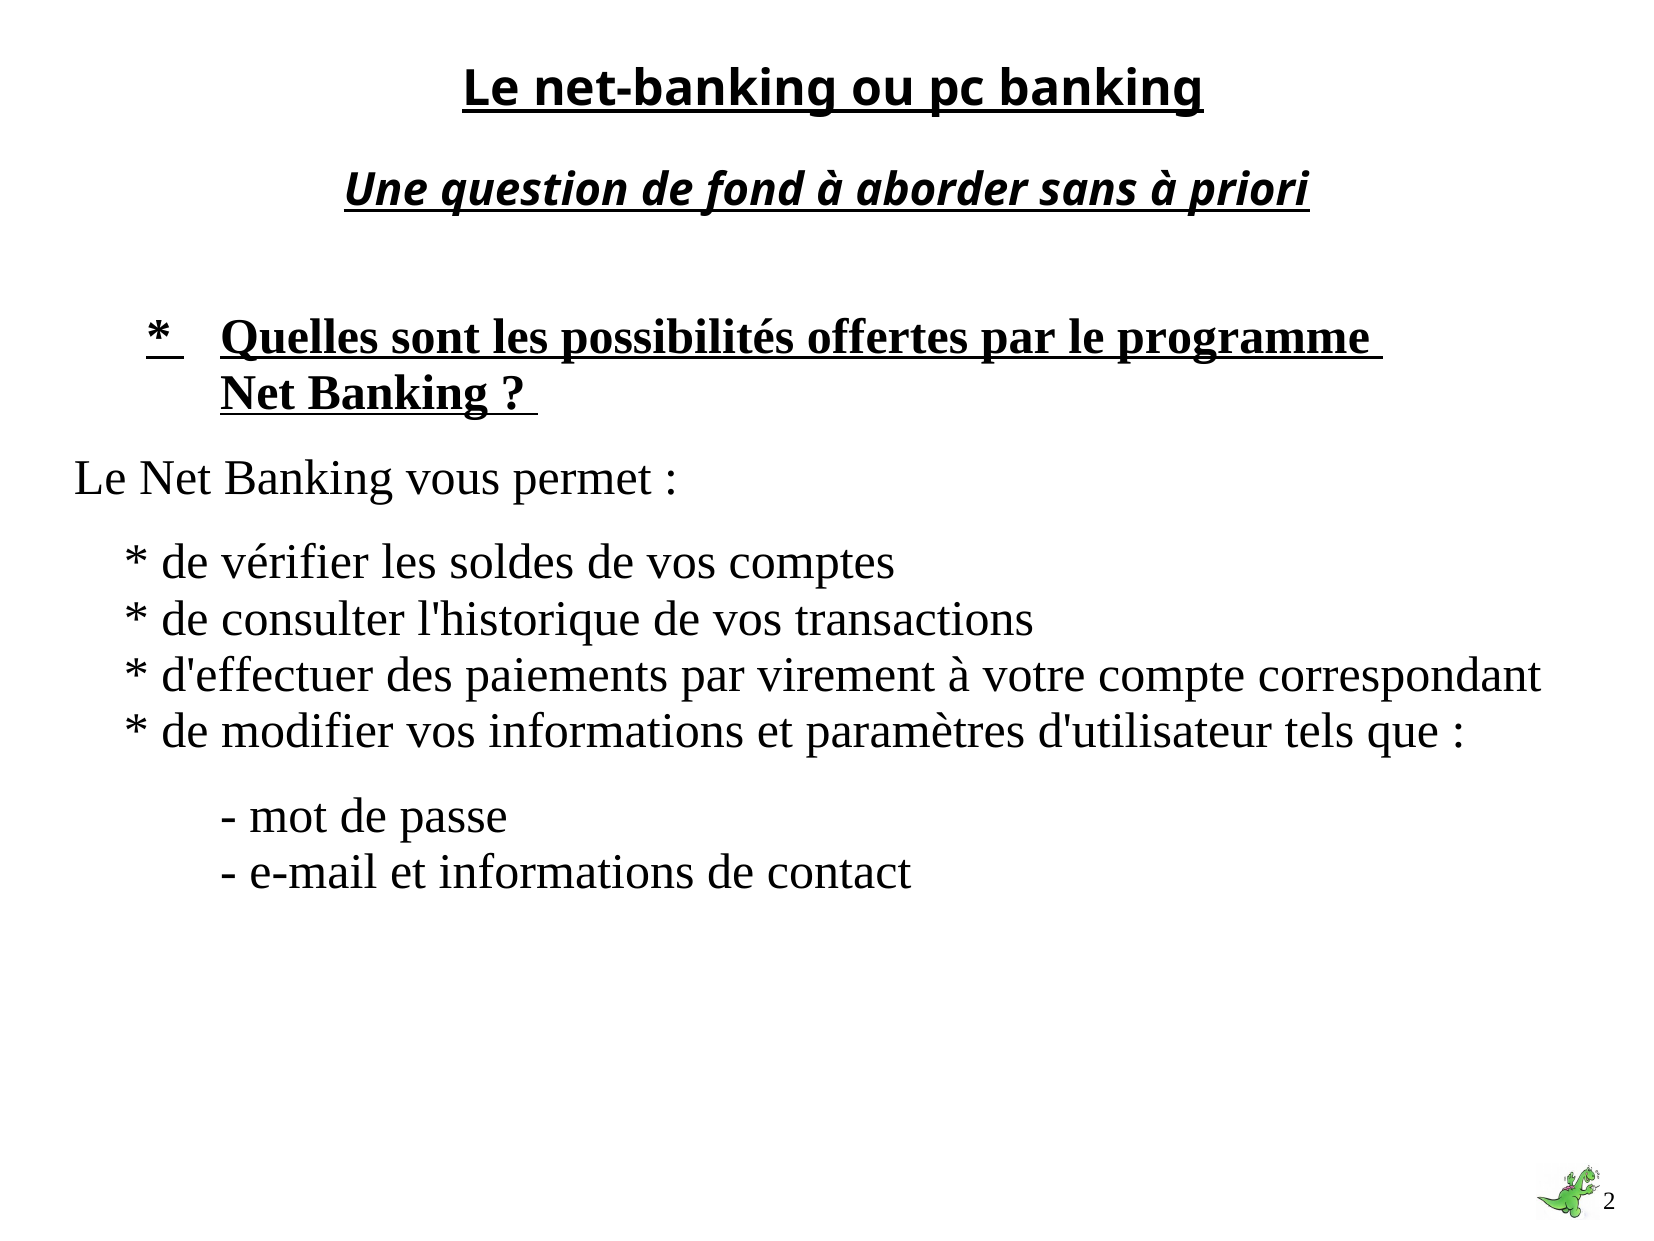

Le net-banking ou pc banking
Une question de fond à aborder sans à priori
	* 	Quelles sont les possibilités offertes par le programme
		Net Banking ?
Le Net Banking vous permet :
 * de vérifier les soldes de vos comptes
 * de consulter l'historique de vos transactions
 * d'effectuer des paiements par virement à votre compte correspondant
 * de modifier vos informations et paramètres d'utilisateur tels que :
		- mot de passe
		- e-mail et informations de contact
2